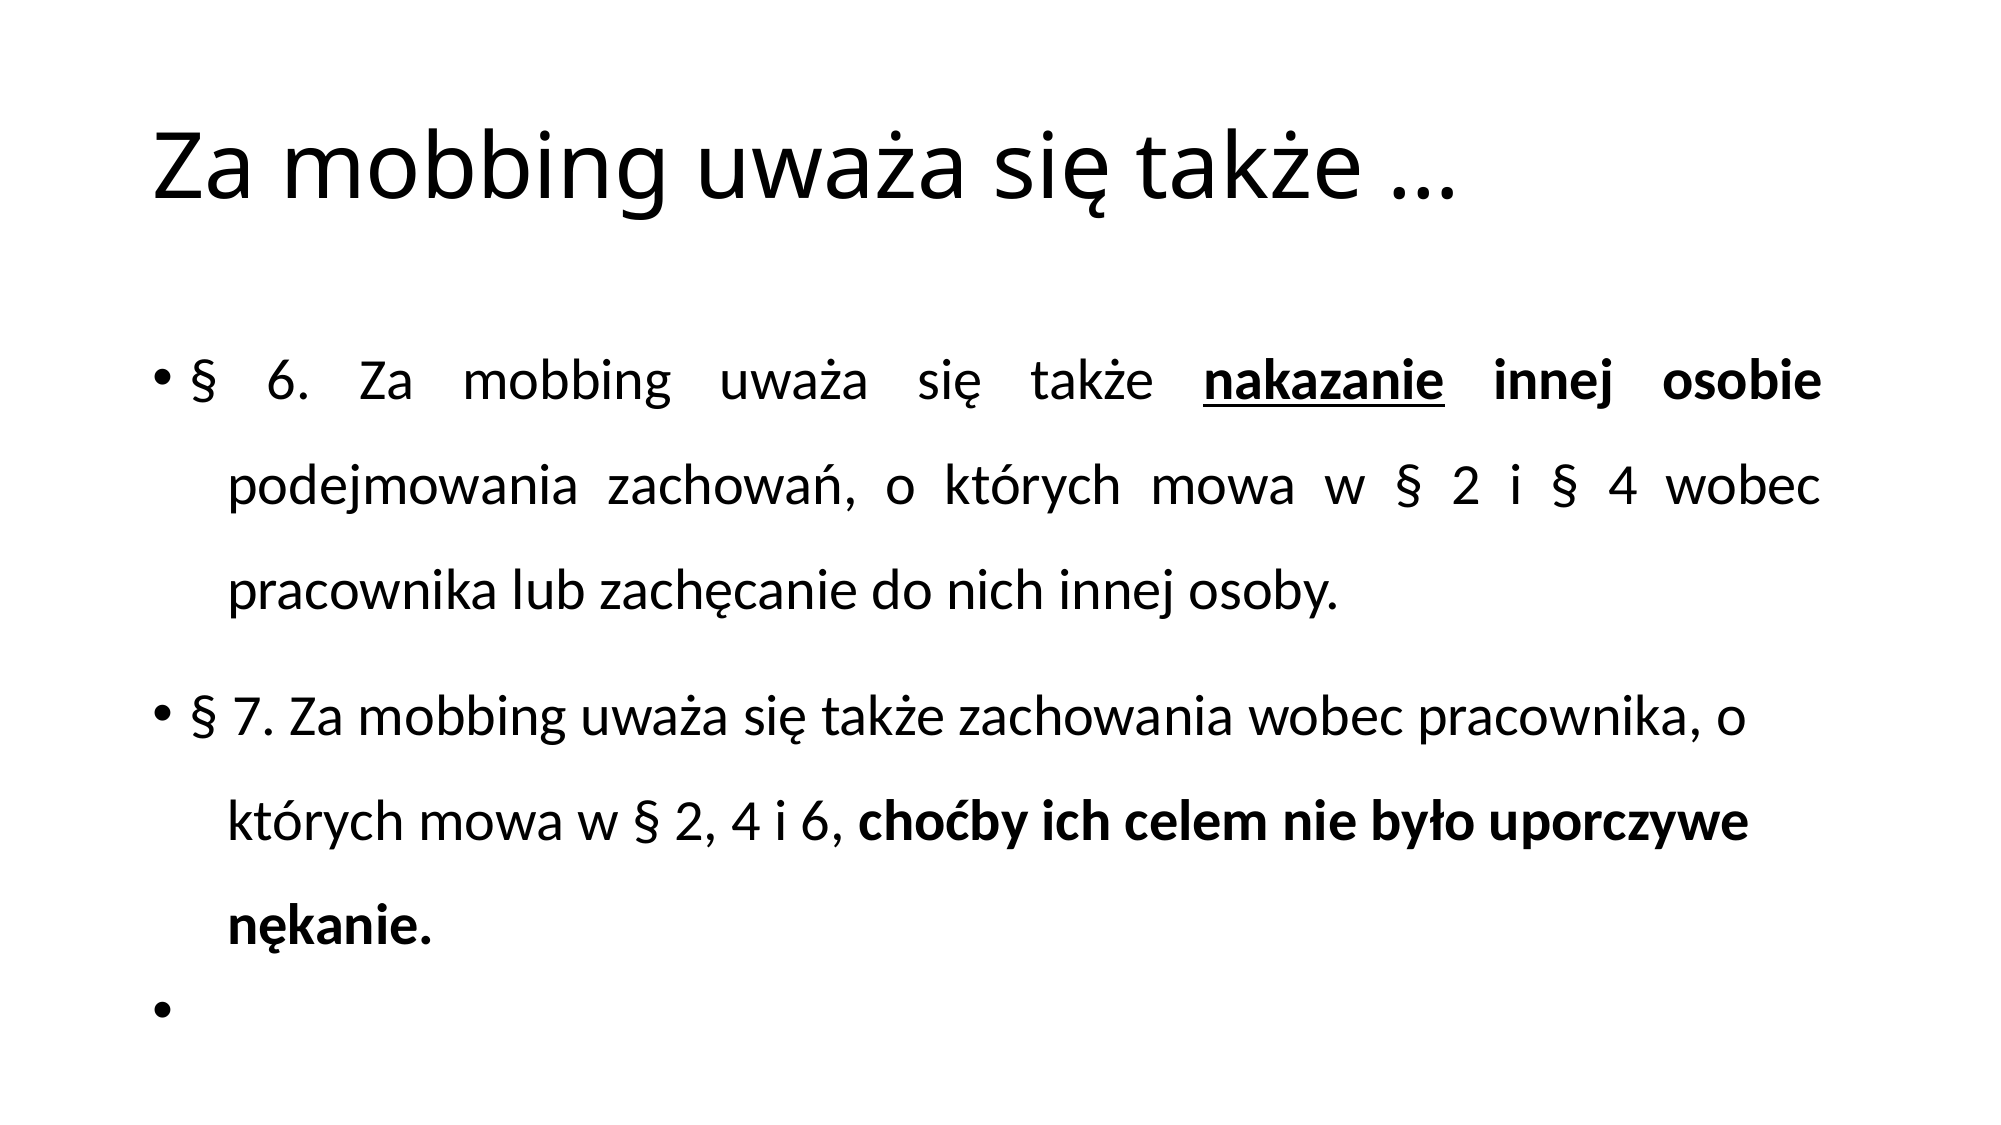

# Za mobbing uważa się także …
§ 6. Za mobbing uważa się także nakazanie innej osobie podejmowania zachowań, o których mowa w § 2 i § 4 wobec pracownika lub zachęcanie do nich innej osoby.
§ 7. Za mobbing uważa się także zachowania wobec pracownika, o których mowa w § 2, 4 i 6, choćby ich celem nie było uporczywe nękanie.